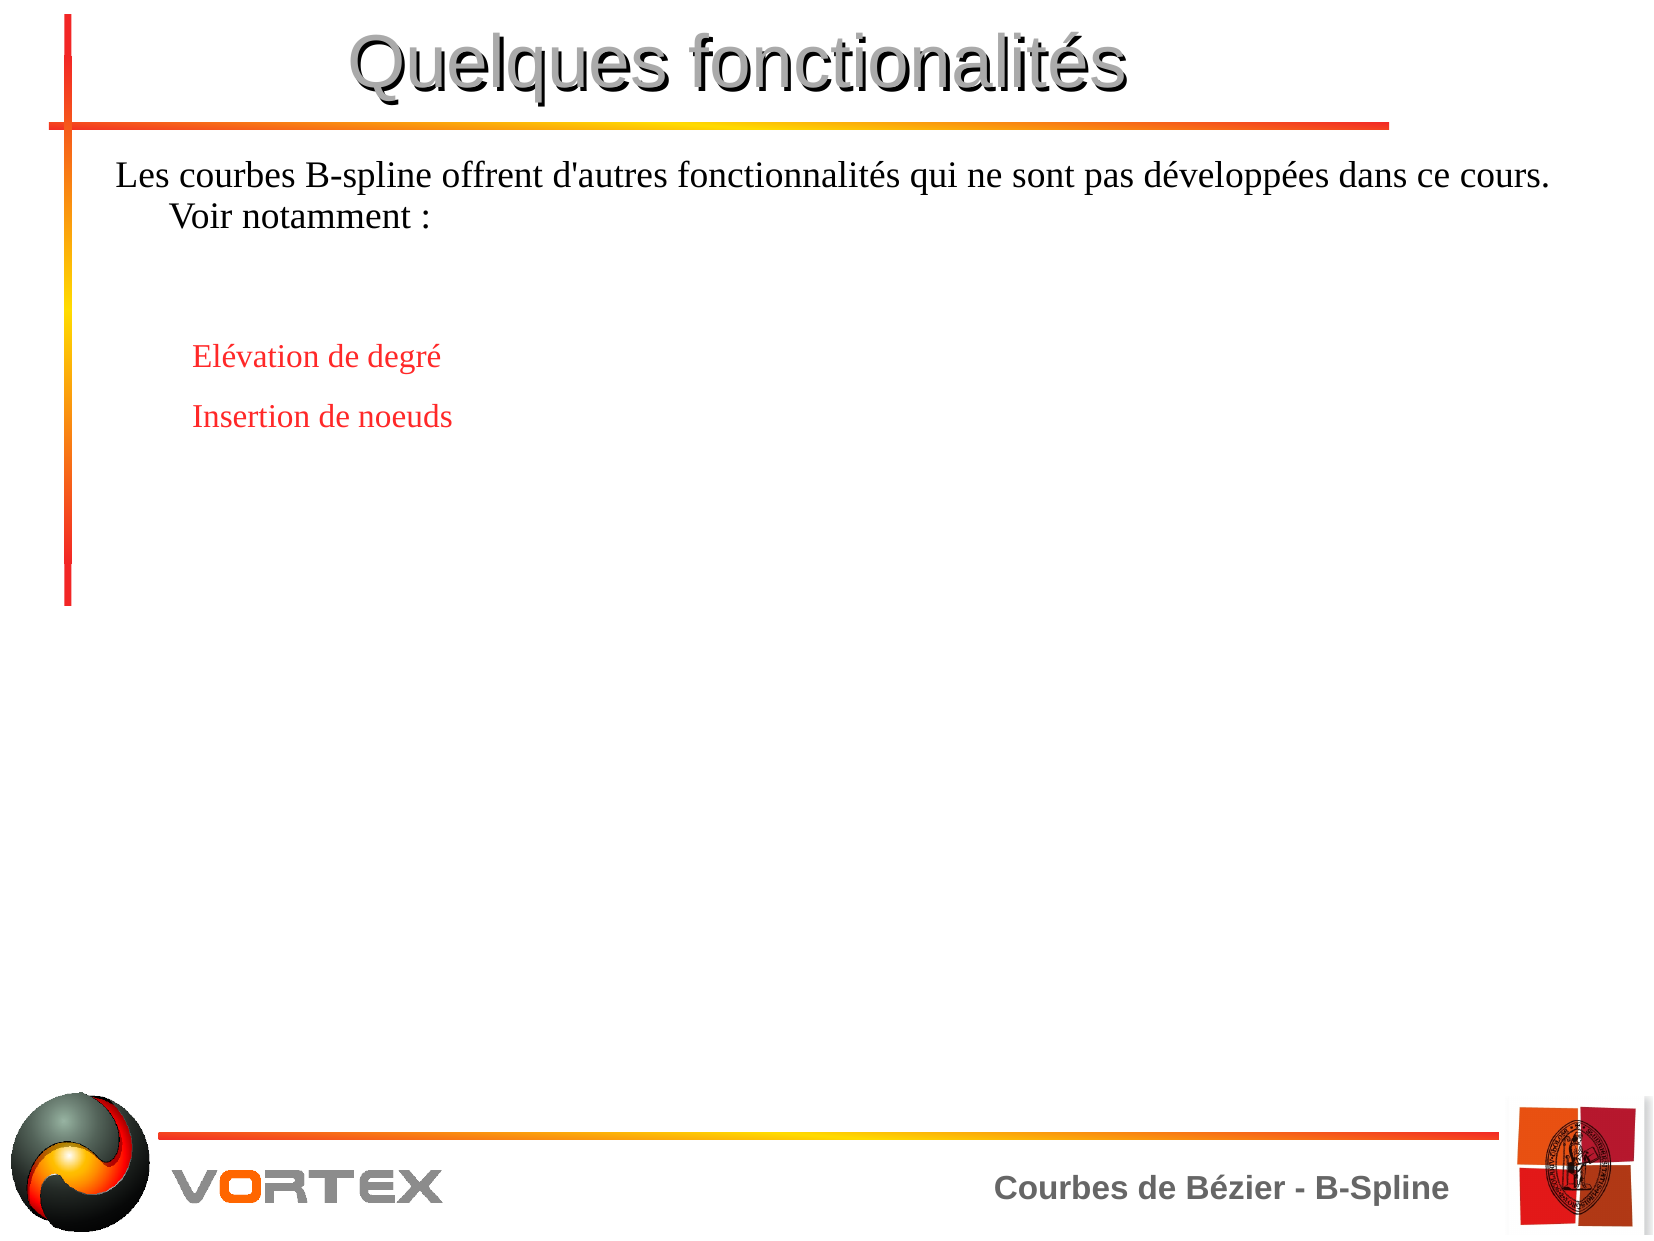

# Quelques fonctionalités
Les courbes B-spline offrent d'autres fonctionnalités qui ne sont pas développées dans ce cours. Voir notamment :
Elévation de degré
Insertion de noeuds